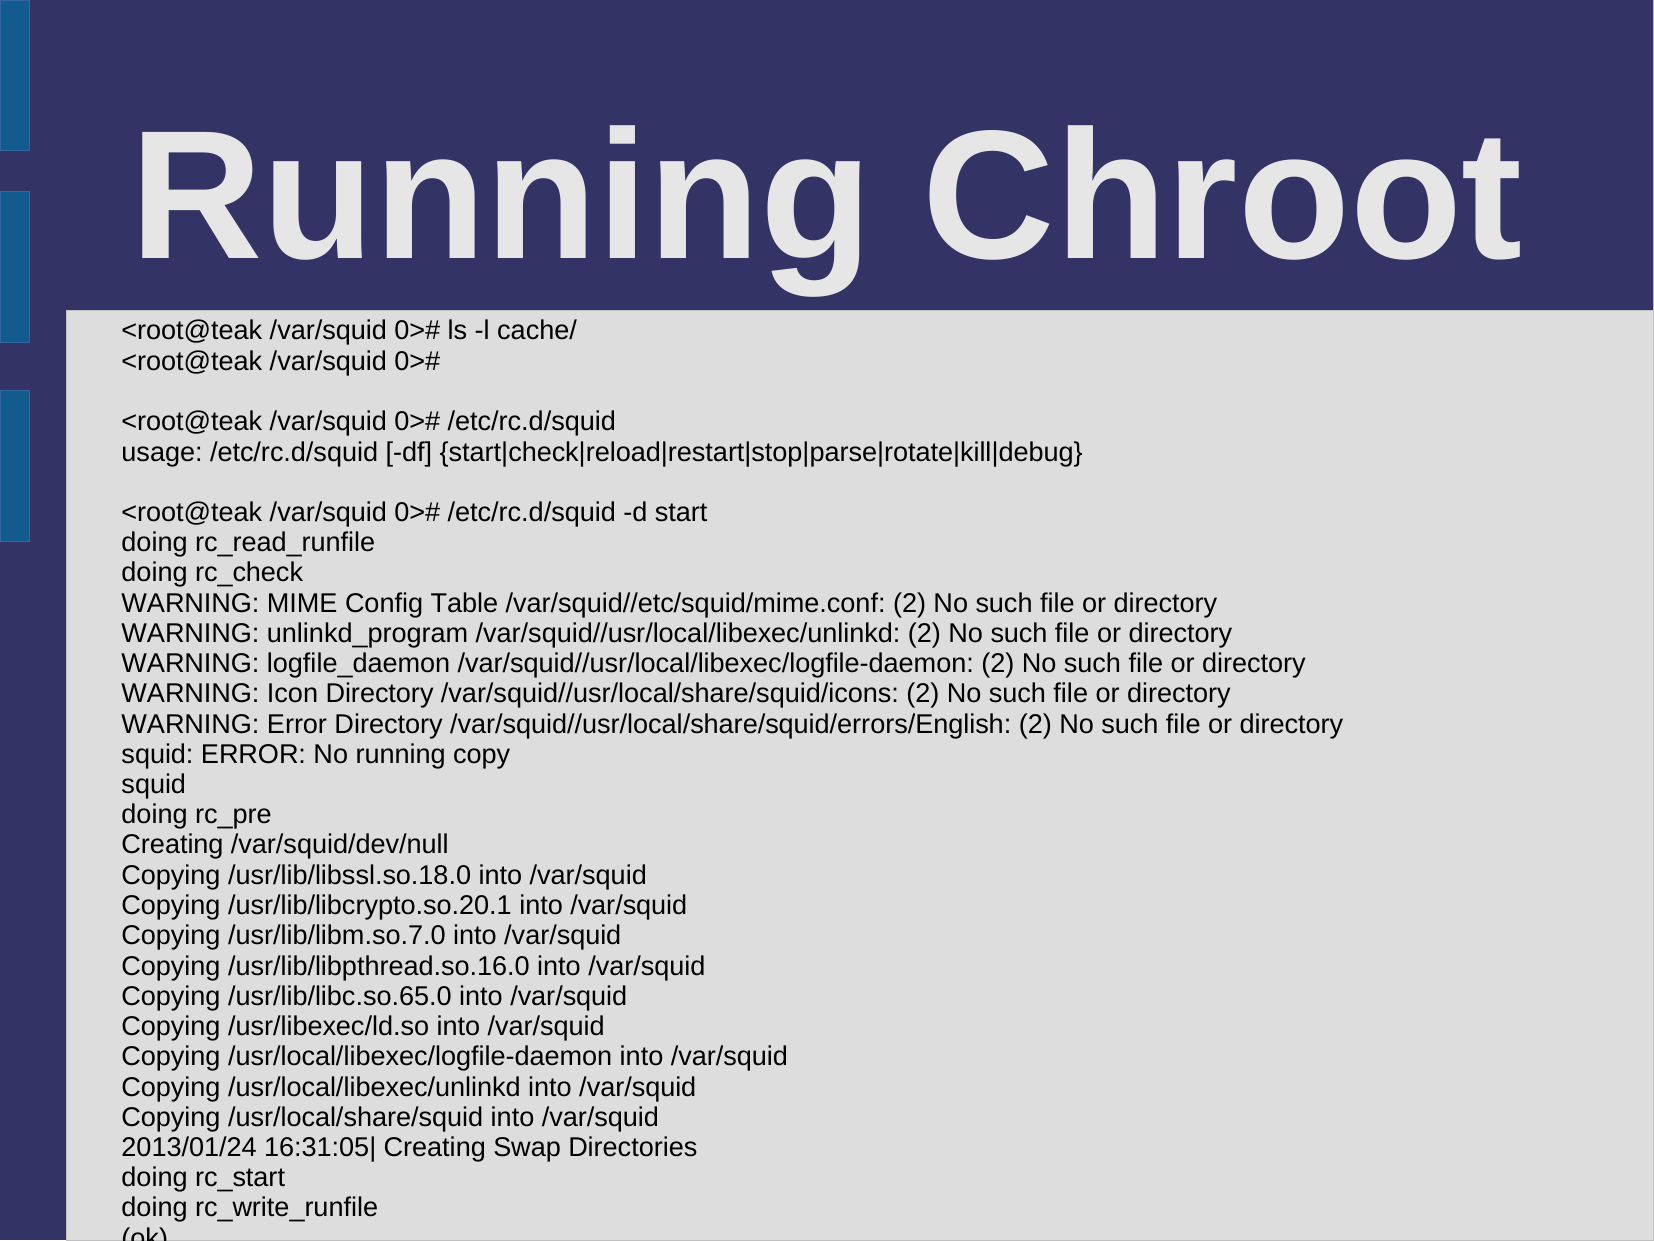

# Running Chroot
<root@teak /var/squid 0># ls -l cache/
<root@teak /var/squid 0>#
<root@teak /var/squid 0># /etc/rc.d/squid
usage: /etc/rc.d/squid [-df] {start|check|reload|restart|stop|parse|rotate|kill|debug}
<root@teak /var/squid 0># /etc/rc.d/squid -d start
doing rc_read_runfile
doing rc_check
WARNING: MIME Config Table /var/squid//etc/squid/mime.conf: (2) No such file or directory
WARNING: unlinkd_program /var/squid//usr/local/libexec/unlinkd: (2) No such file or directory
WARNING: logfile_daemon /var/squid//usr/local/libexec/logfile-daemon: (2) No such file or directory
WARNING: Icon Directory /var/squid//usr/local/share/squid/icons: (2) No such file or directory
WARNING: Error Directory /var/squid//usr/local/share/squid/errors/English: (2) No such file or directory
squid: ERROR: No running copy
squid
doing rc_pre
Creating /var/squid/dev/null
Copying /usr/lib/libssl.so.18.0 into /var/squid
Copying /usr/lib/libcrypto.so.20.1 into /var/squid
Copying /usr/lib/libm.so.7.0 into /var/squid
Copying /usr/lib/libpthread.so.16.0 into /var/squid
Copying /usr/lib/libc.so.65.0 into /var/squid
Copying /usr/libexec/ld.so into /var/squid
Copying /usr/local/libexec/logfile-daemon into /var/squid
Copying /usr/local/libexec/unlinkd into /var/squid
Copying /usr/local/share/squid into /var/squid
2013/01/24 16:31:05| Creating Swap Directories
doing rc_start
doing rc_write_runfile
(ok)